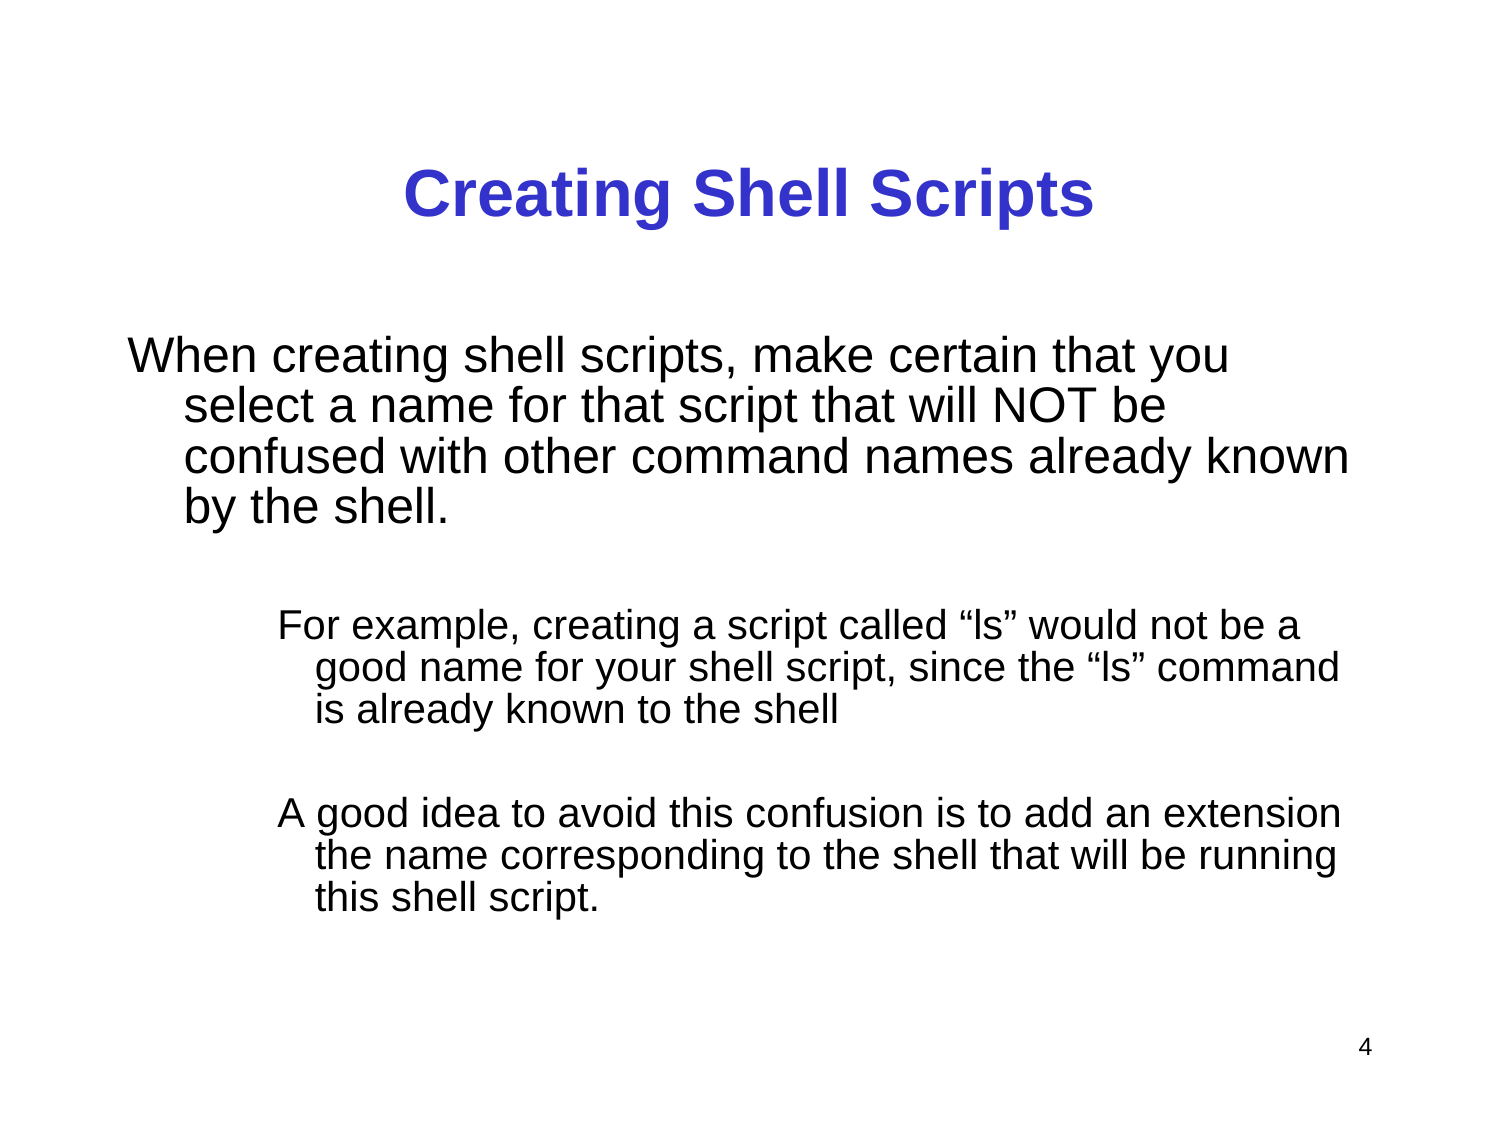

# Creating Shell Scripts
When creating shell scripts, make certain that you select a name for that script that will NOT be confused with other command names already known by the shell.
For example, creating a script called “ls” would not be a good name for your shell script, since the “ls” command is already known to the shell
A good idea to avoid this confusion is to add an extension the name corresponding to the shell that will be running this shell script.
4